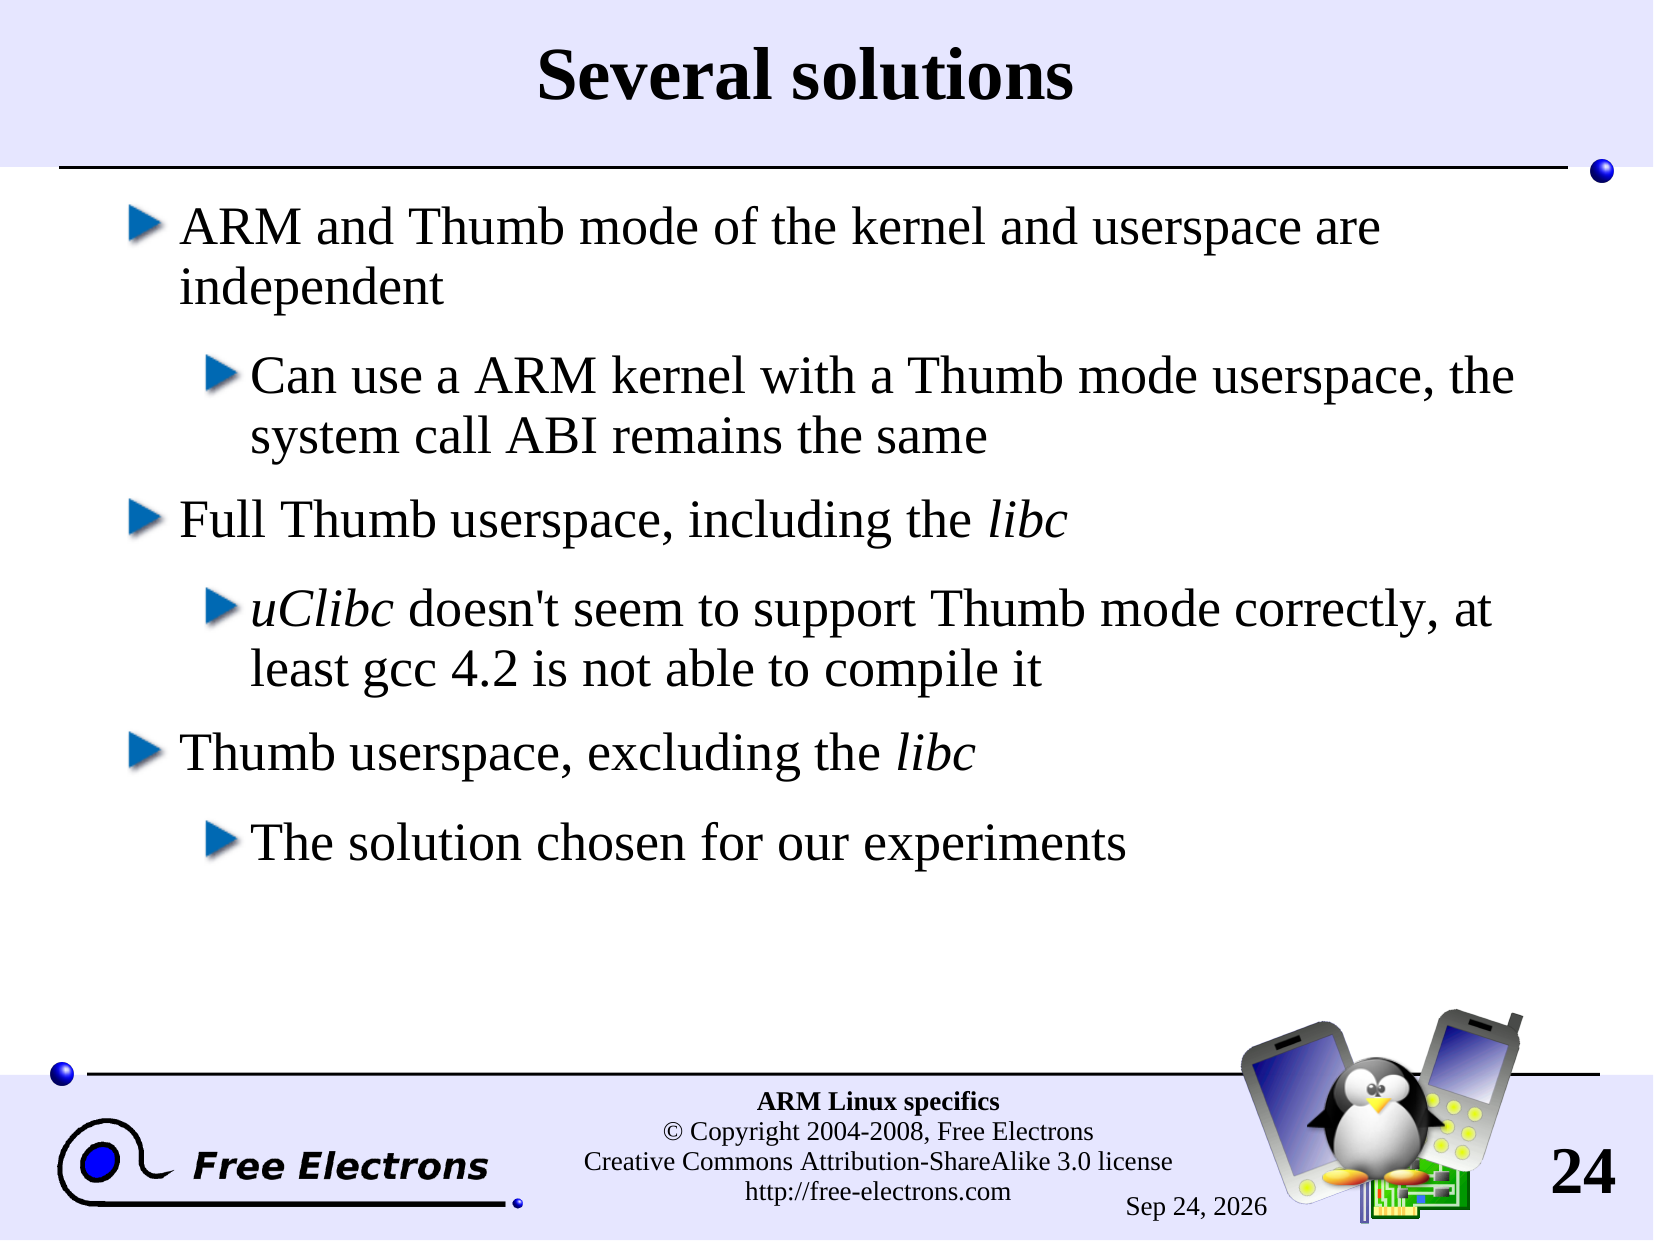

# Several solutions
ARM and Thumb mode of the kernel and userspace are independent
Can use a ARM kernel with a Thumb mode userspace, the system call ABI remains the same
Full Thumb userspace, including the libc
uClibc doesn't seem to support Thumb mode correctly, at least gcc 4.2 is not able to compile it
Thumb userspace, excluding the libc
The solution chosen for our experiments